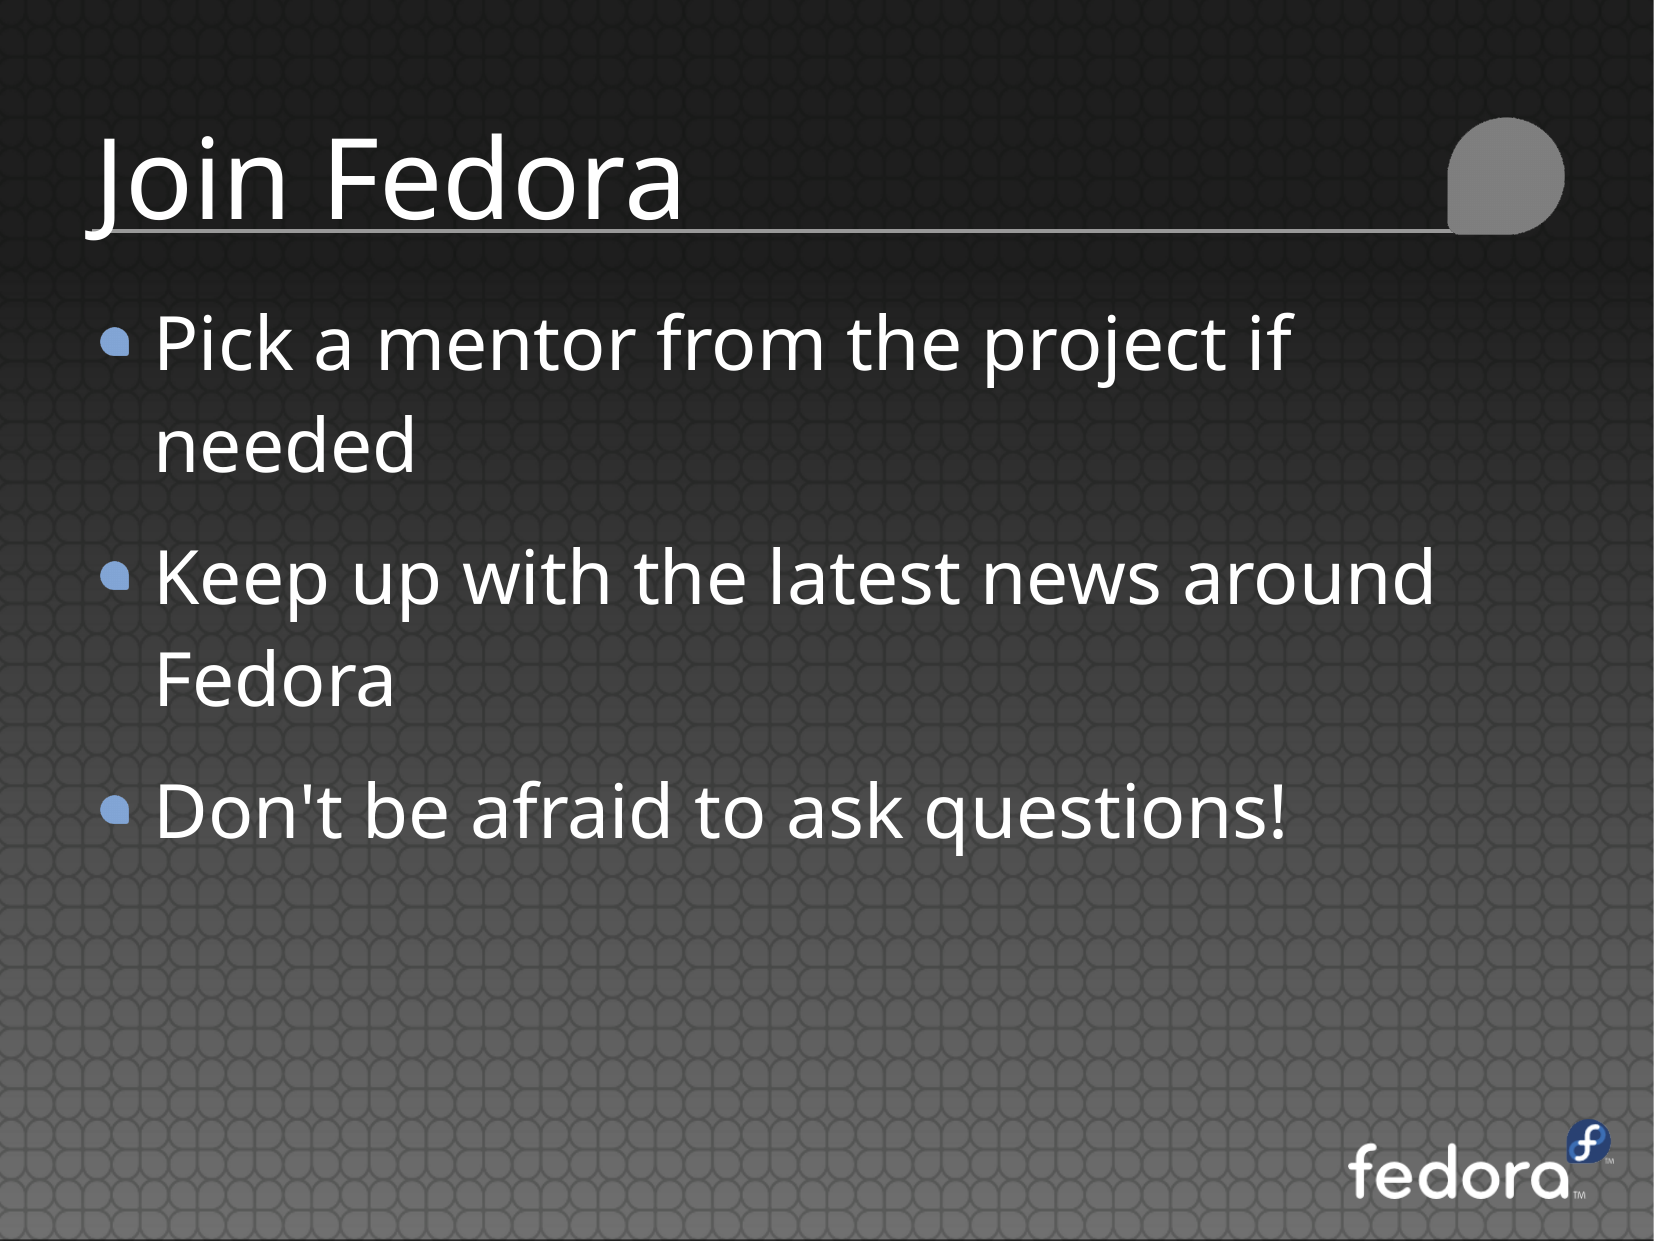

Join Fedora
# Pick a mentor from the project if needed
Keep up with the latest news around Fedora
Don't be afraid to ask questions!